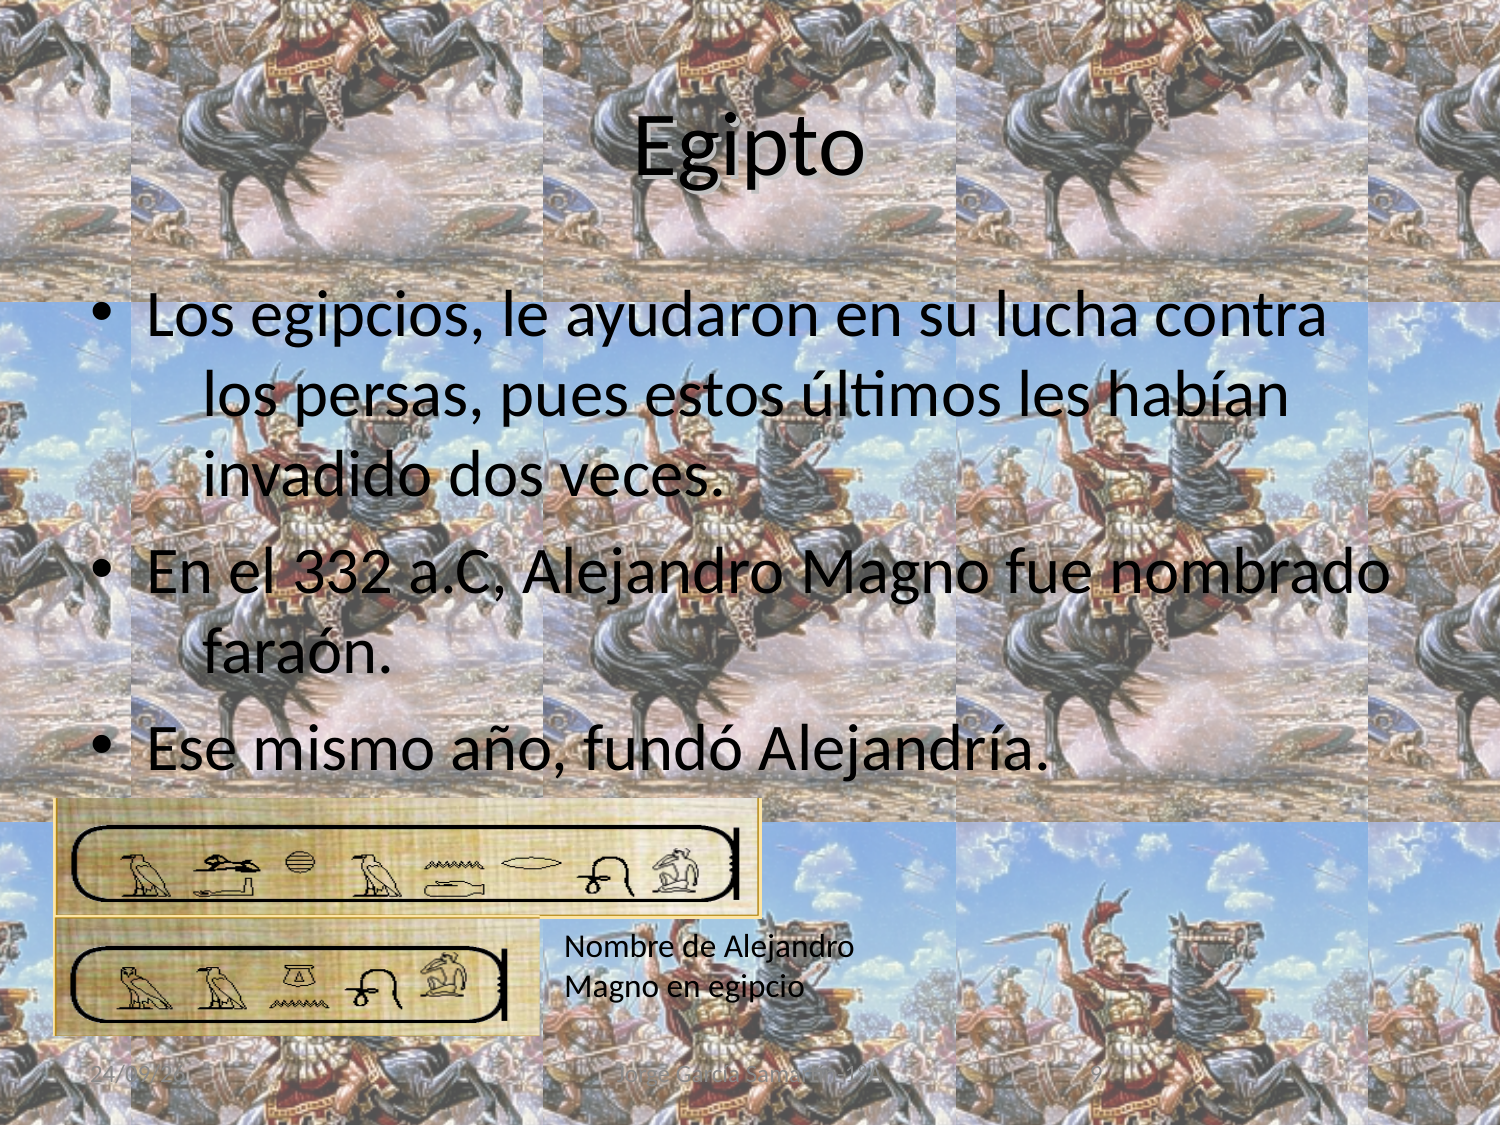

# Egipto
Los egipcios, le ayudaron en su lucha contra los persas, pues estos últimos les habían invadido dos veces.
En el 332 a.C, Alejandro Magno fue nombrado faraón.
Ese mismo año, fundó Alejandría.
Nombre de Alejandro Magno en egipcio
Jorge García Samartín-1ºA